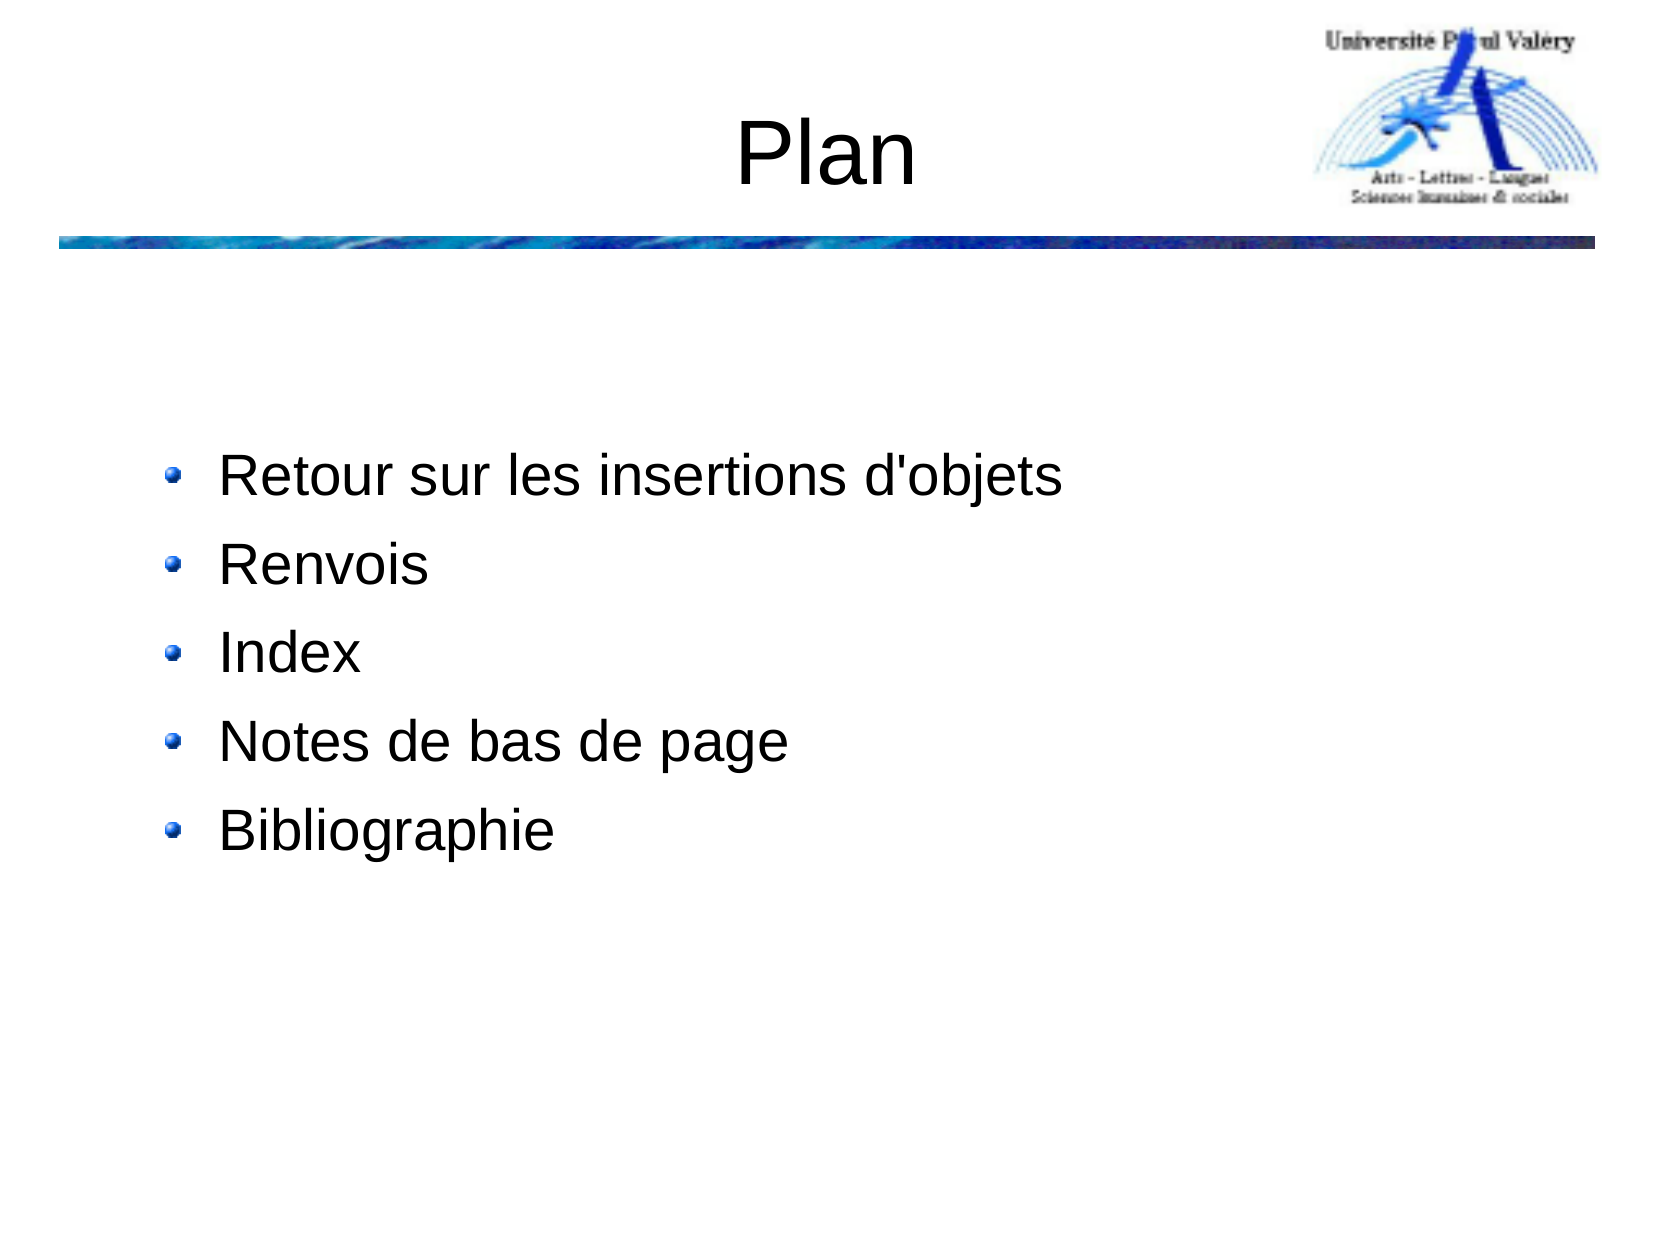

# Plan
Retour sur les insertions d'objets
Renvois
Index
Notes de bas de page
Bibliographie